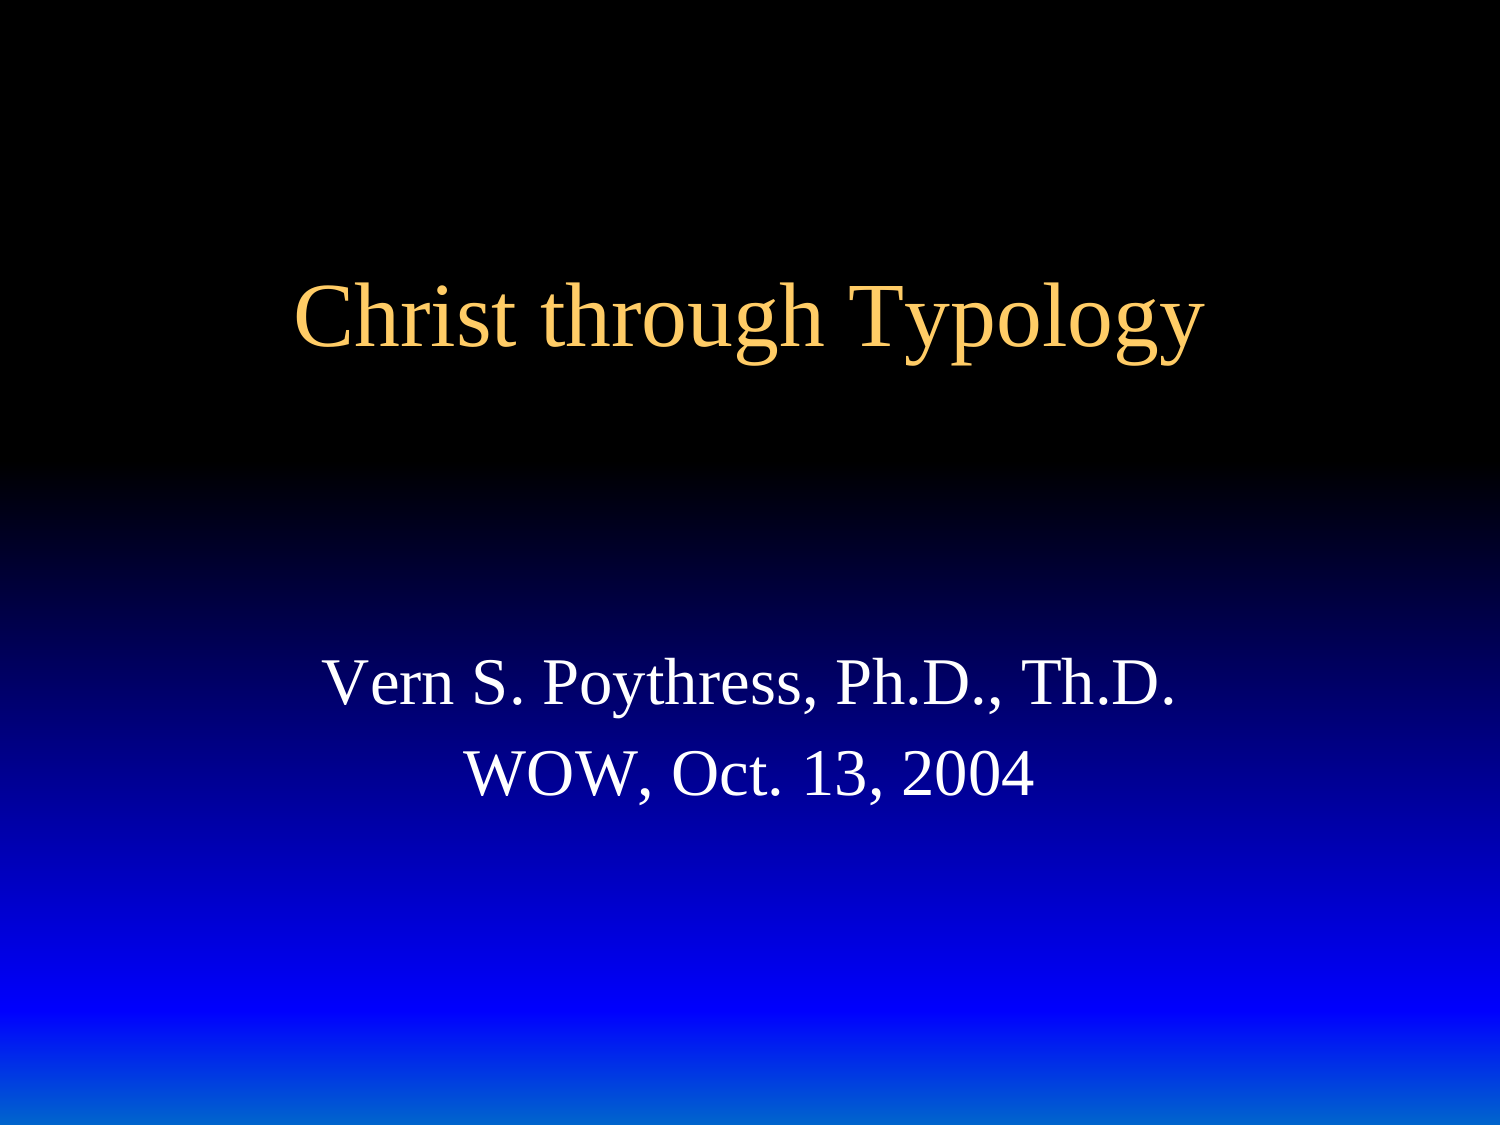

# Christ through Typology
Vern S. Poythress, Ph.D., Th.D.
WOW, Oct. 13, 2004